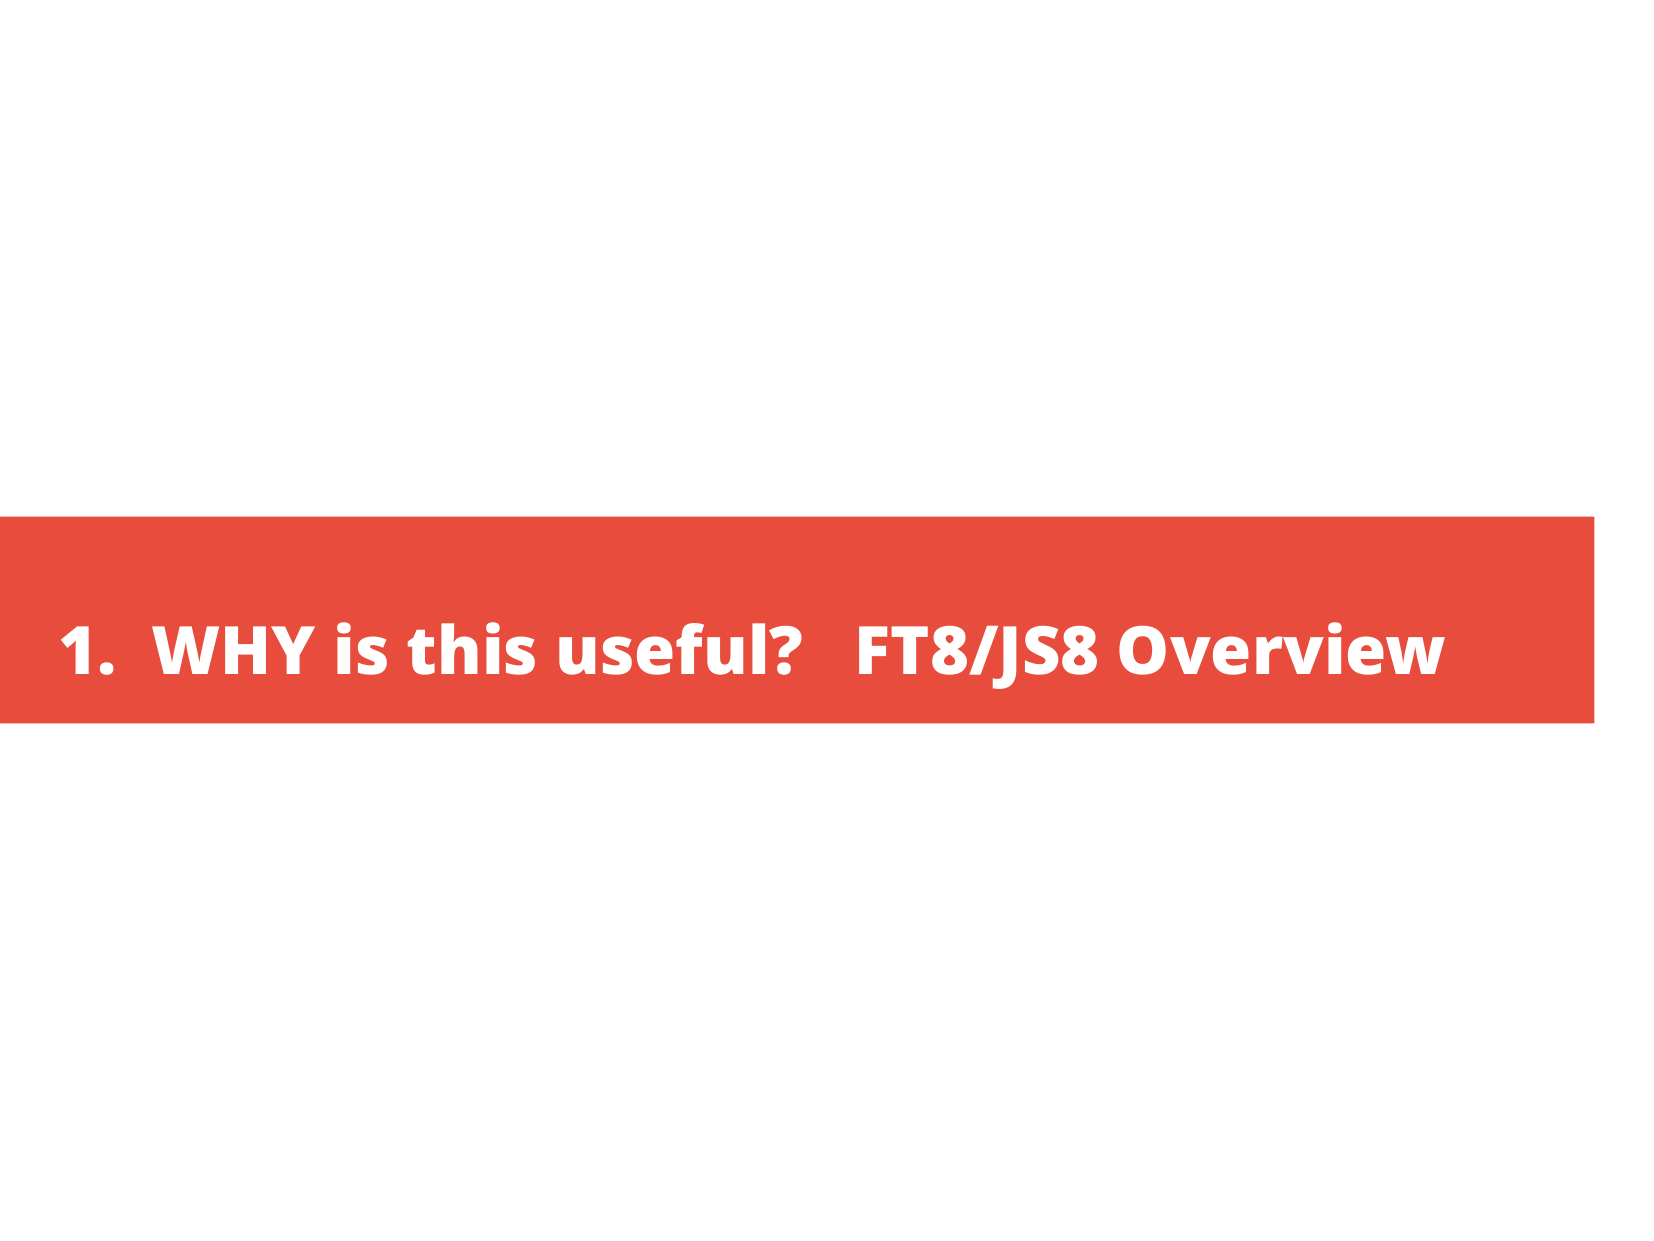

# 1. WHY is this useful? FT8/JS8 Overview